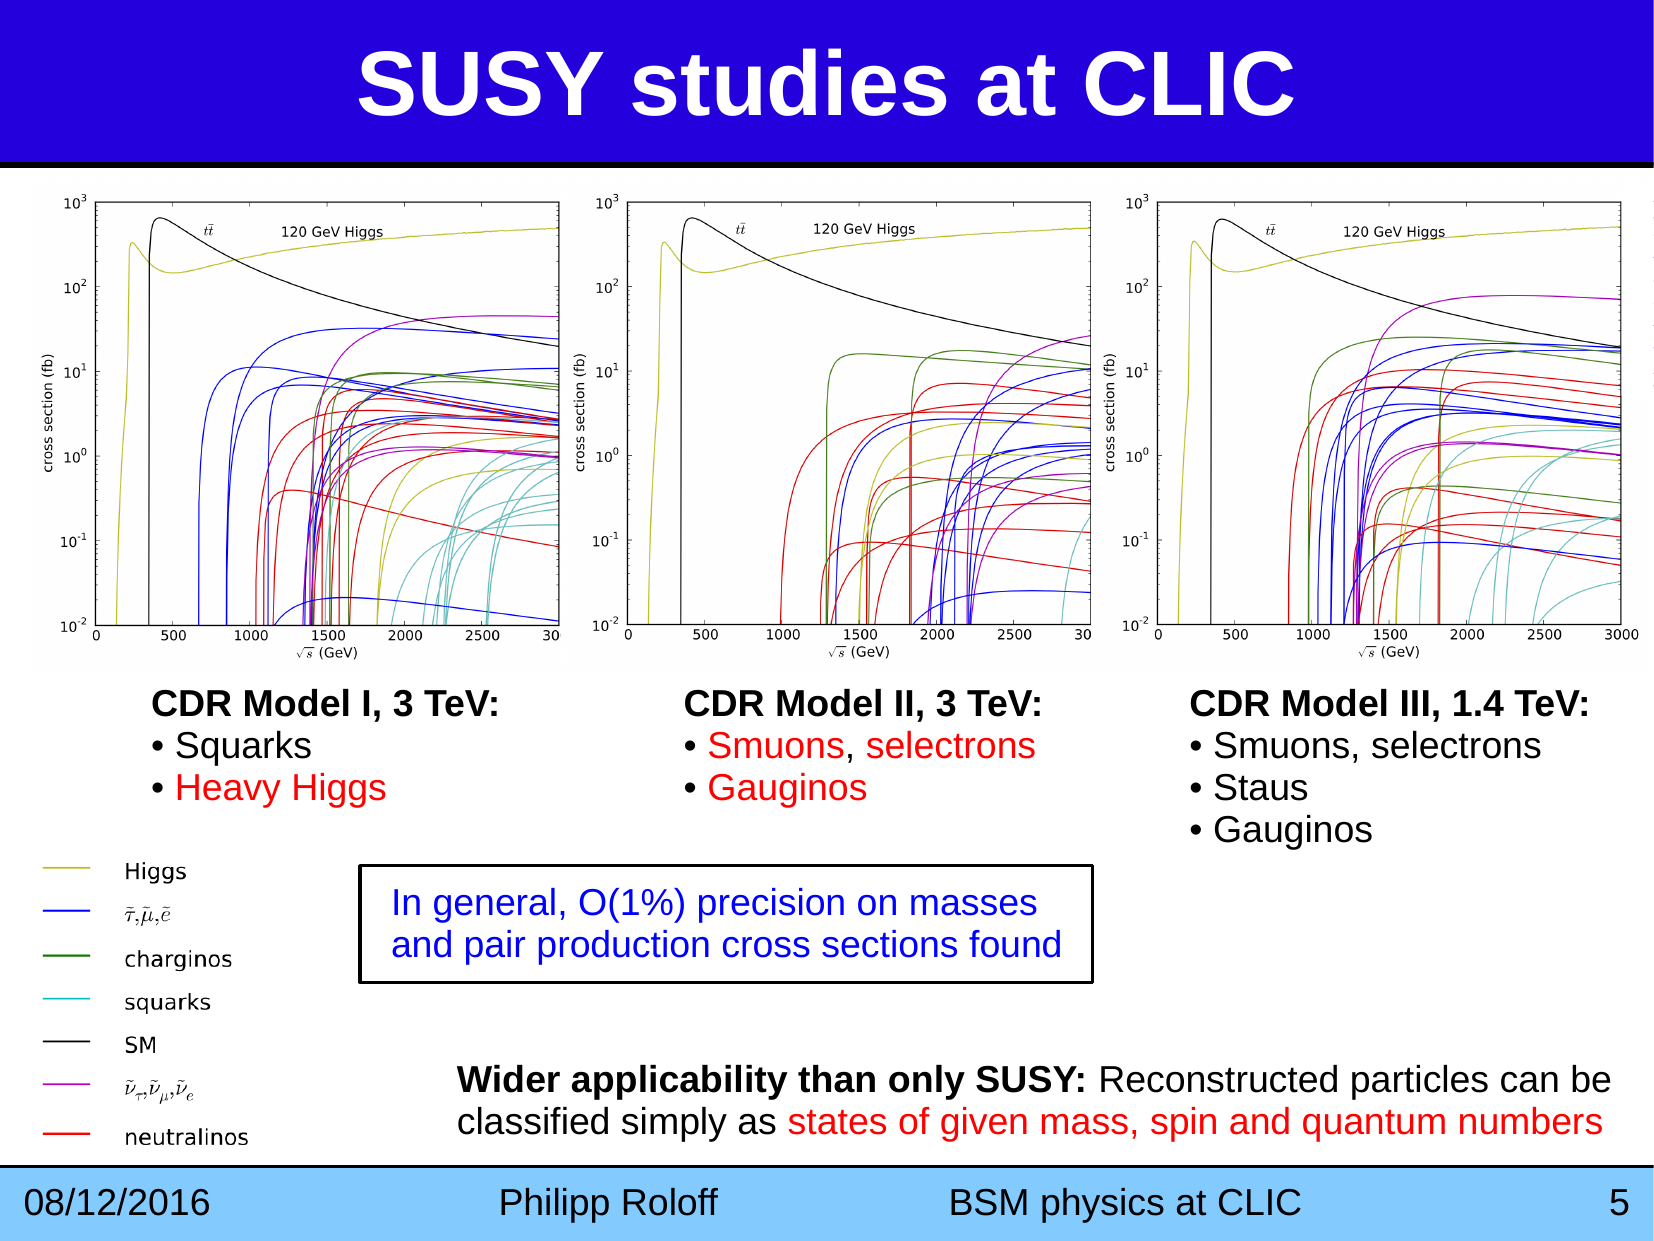

# SUSY studies at CLIC
CDR Model I, 3 TeV:
• Squarks
• Heavy Higgs
CDR Model II, 3 TeV:
• Smuons, selectrons
• Gauginos
CDR Model III, 1.4 TeV:
• Smuons, selectrons
• Staus
• Gauginos
In general, O(1%) precision on masses
and pair production cross sections found
Wider applicability than only SUSY: Reconstructed particles can be
classified simply as states of given mass, spin and quantum numbers
5